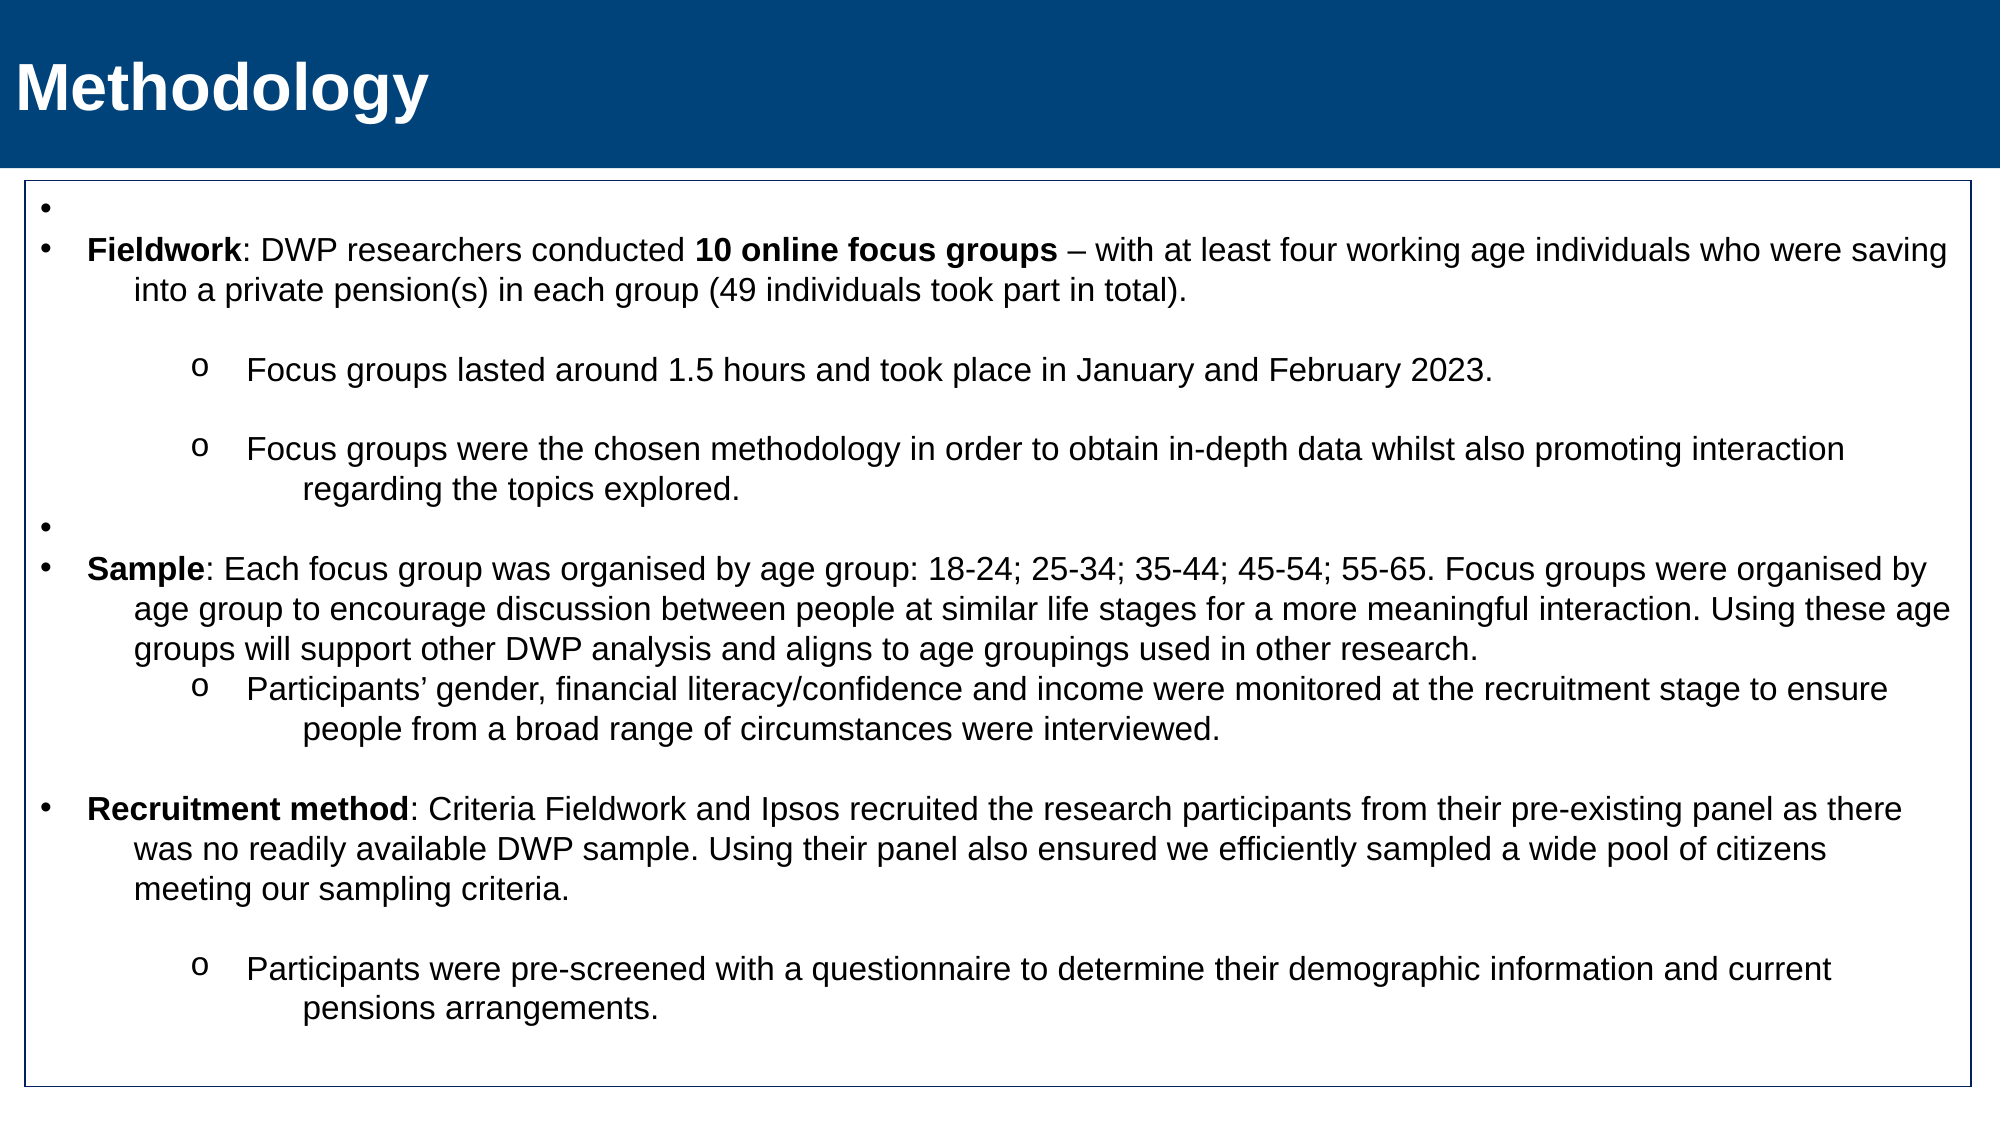

# Methodology
Fieldwork: DWP researchers conducted 10 online focus groups – with at least four working age individuals who were saving into a private pension(s) in each group (49 individuals took part in total).
Focus groups lasted around 1.5 hours and took place in January and February 2023.
Focus groups were the chosen methodology in order to obtain in-depth data whilst also promoting interaction regarding the topics explored.
Sample: Each focus group was organised by age group: 18-24; 25-34; 35-44; 45-54; 55-65. Focus groups were organised by age group to encourage discussion between people at similar life stages for a more meaningful interaction. Using these age groups will support other DWP analysis and aligns to age groupings used in other research.
Participants’ gender, financial literacy/confidence and income were monitored at the recruitment stage to ensure people from a broad range of circumstances were interviewed.
Recruitment method: Criteria Fieldwork and Ipsos recruited the research participants from their pre-existing panel as there was no readily available DWP sample. Using their panel also ensured we efficiently sampled a wide pool of citizens meeting our sampling criteria.
Participants were pre-screened with a questionnaire to determine their demographic information and current pensions arrangements.